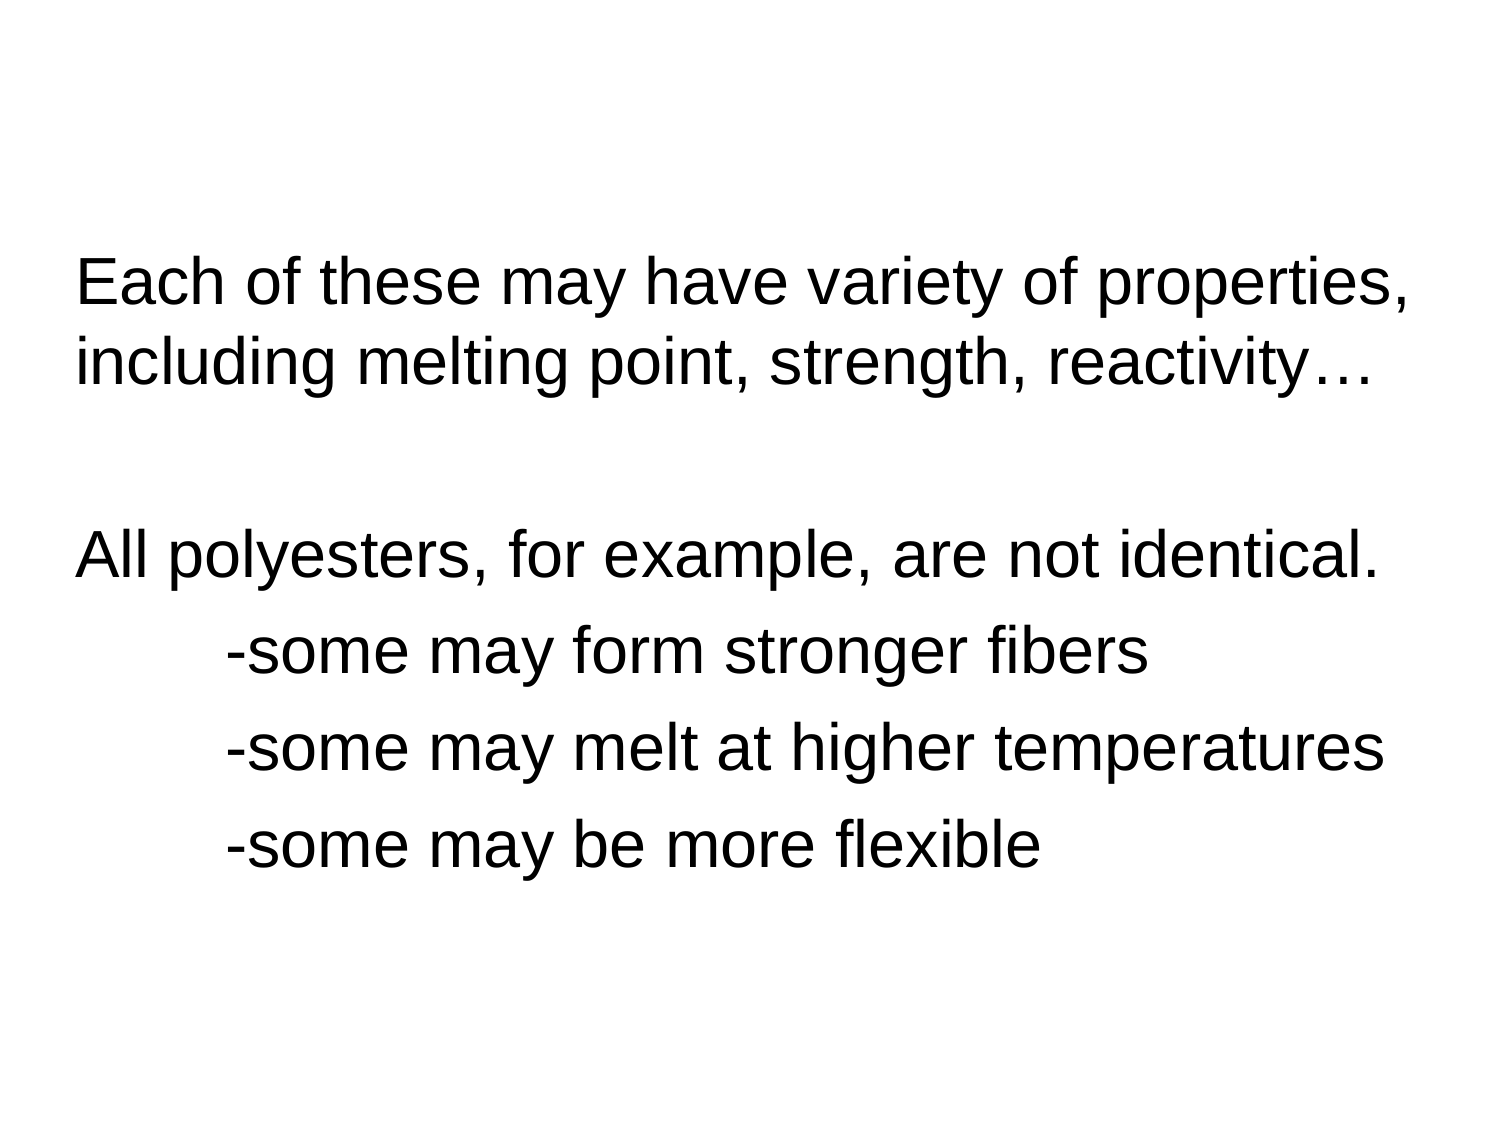

# Each of these may have variety of properties, including melting point, strength, reactivity…
All polyesters, for example, are not identical.
	-some may form stronger fibers
	-some may melt at higher temperatures
	-some may be more flexible